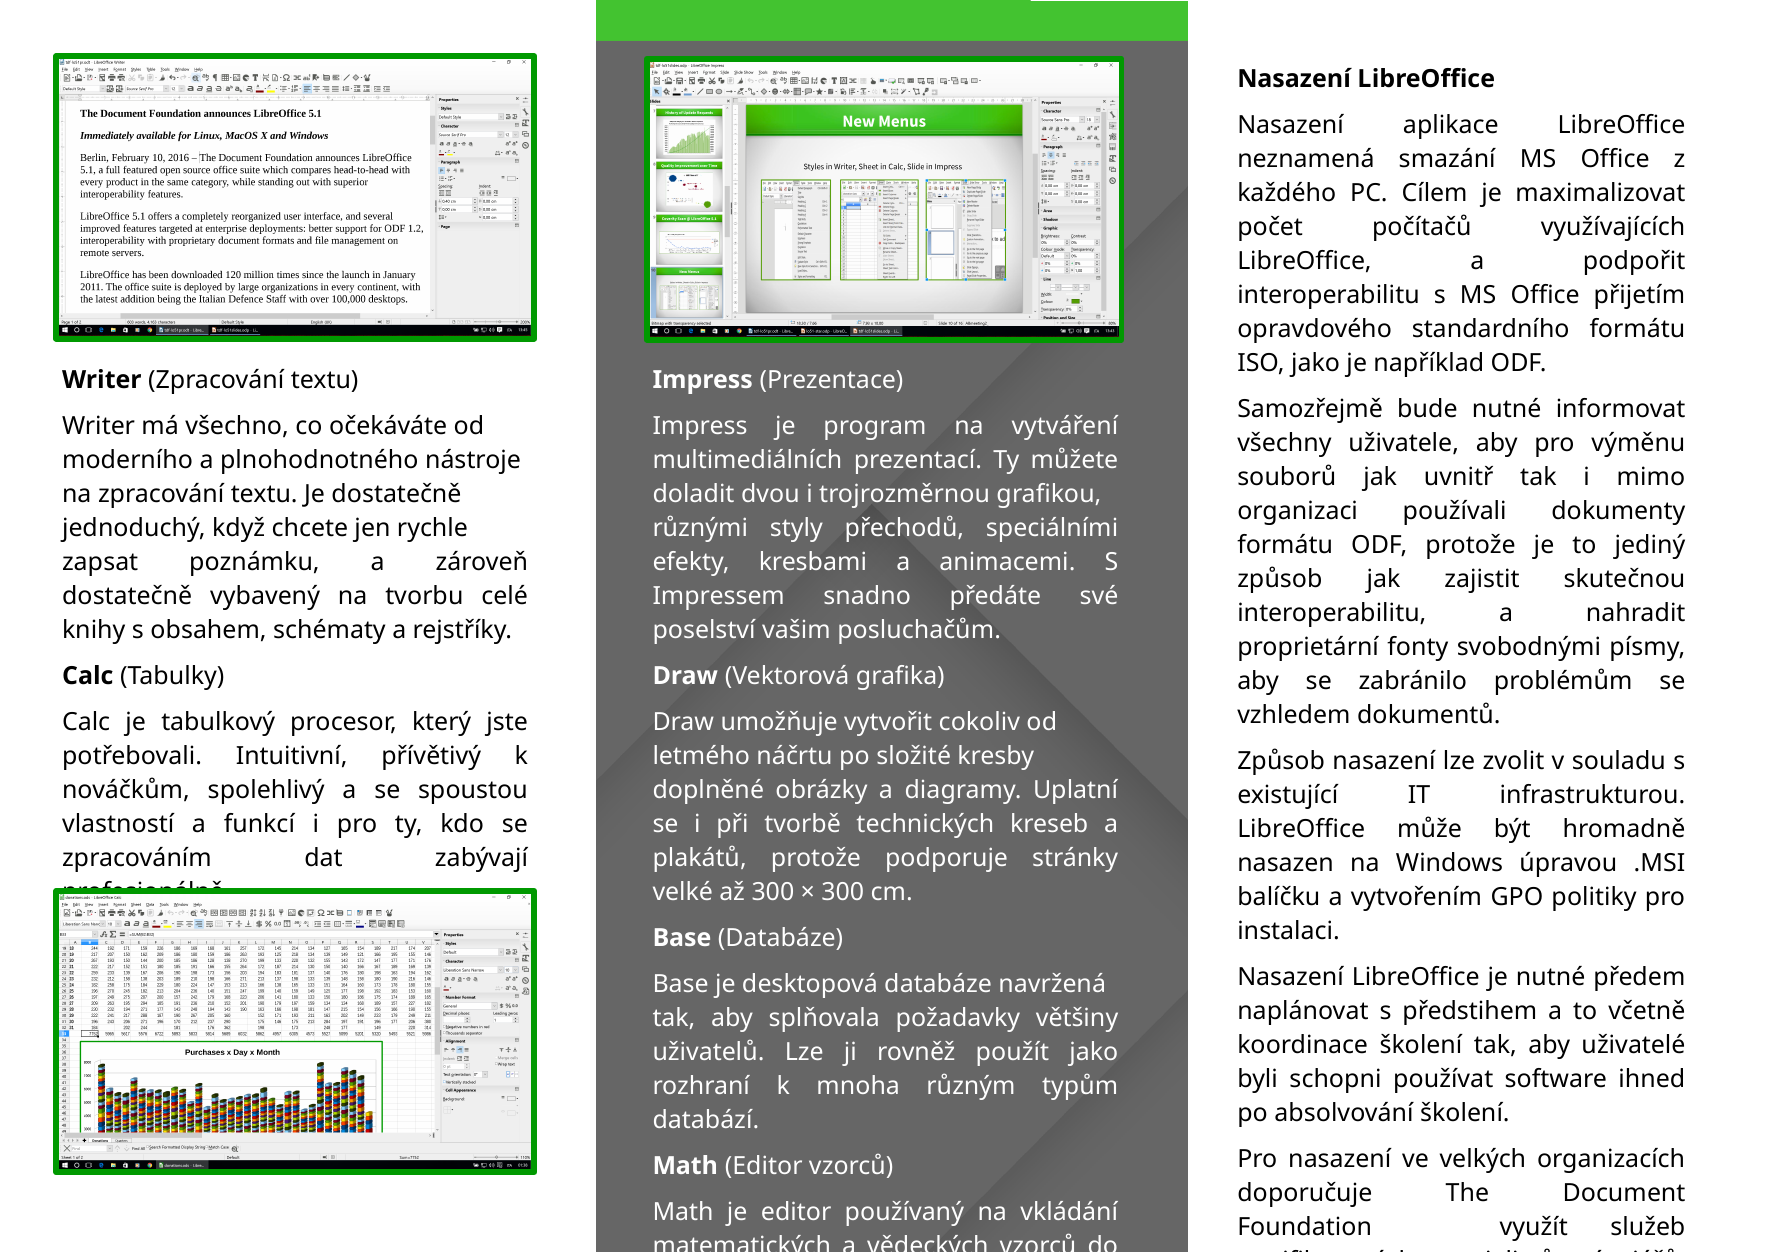

Nasazení LibreOffice
Nasazení aplikace LibreOffice neznamená smazání MS Office z každého PC. Cílem je maximalizovat počet počítačů využívajících LibreOffice, a podpořit interoperabilitu s MS Office přijetím opravdového standardního formátu ISO, jako je například ODF.
Samozřejmě bude nutné informovat všechny uživatele, aby pro výměnu souborů jak uvnitř tak i mimo organizaci používali dokumenty formátu ODF, protože je to jediný způsob jak zajistit skutečnou interoperabilitu, a nahradit proprietární fonty svobodnými písmy, aby se zabránilo problémům se vzhledem dokumentů.
Způsob nasazení lze zvolit v souladu s existující IT infrastrukturou. LibreOffice může být hromadně nasazen na Windows úpravou .MSI balíčku a vytvořením GPO politiky pro instalaci.
Nasazení LibreOffice je nutné předem naplánovat s předstihem a to včetně koordinace školení tak, aby uživatelé byli schopni používat software ihned po absolvování školení.
Pro nasazení ve velkých organizacích doporučuje The Document Foundation využít služeb certifikovaných specialistů: vývojářů, nabízejících Level 3 podporu, specialistů na migraci a školitelů. Seznam certifikovaných specialistů je dostupný na stránkách The Document Foundation.
Writer (Zpracování textu)
Writer má všechno, co očekáváte od
moderního a plnohodnotného nástroje
na zpracování textu. Je dostatečně
jednoduchý, když chcete jen rychle
zapsat poznámku, a zároveň dostatečně vybavený na tvorbu celé knihy s obsahem, schématy a rejstříky.
Calc (Tabulky)
Calc je tabulkový procesor, který jste potřebovali. Intuitivní, přívětivý k nováčkům, spolehlivý a se spoustou vlastností a funkcí i pro ty, kdo se zpracováním dat zabývají profesionálně.
Impress (Prezentace)
Impress je program na vytváření multimediálních prezentací. Ty můžete doladit dvou i trojrozměrnou grafikou,
různými styly přechodů, speciálními efekty, kresbami a animacemi. S Impressem snadno předáte své poselství vašim posluchačům.
Draw (Vektorová grafika)
Draw umožňuje vytvořit cokoliv od
letmého náčrtu po složité kresby
doplněné obrázky a diagramy. Uplatní se i při tvorbě technických kreseb a plakátů, protože podporuje stránky velké až 300 × 300 cm.
Base (Databáze)
Base je desktopová databáze navržená
tak, aby splňovala požadavky většiny uživatelů. Lze ji rovněž použít jako rozhraní k mnoha různým typům databází.
Math (Editor vzorců)
Math je editor používaný na vkládání matematických a vědeckých vzorců do tabulek, textových dokumentů, prezentací a kreseb.